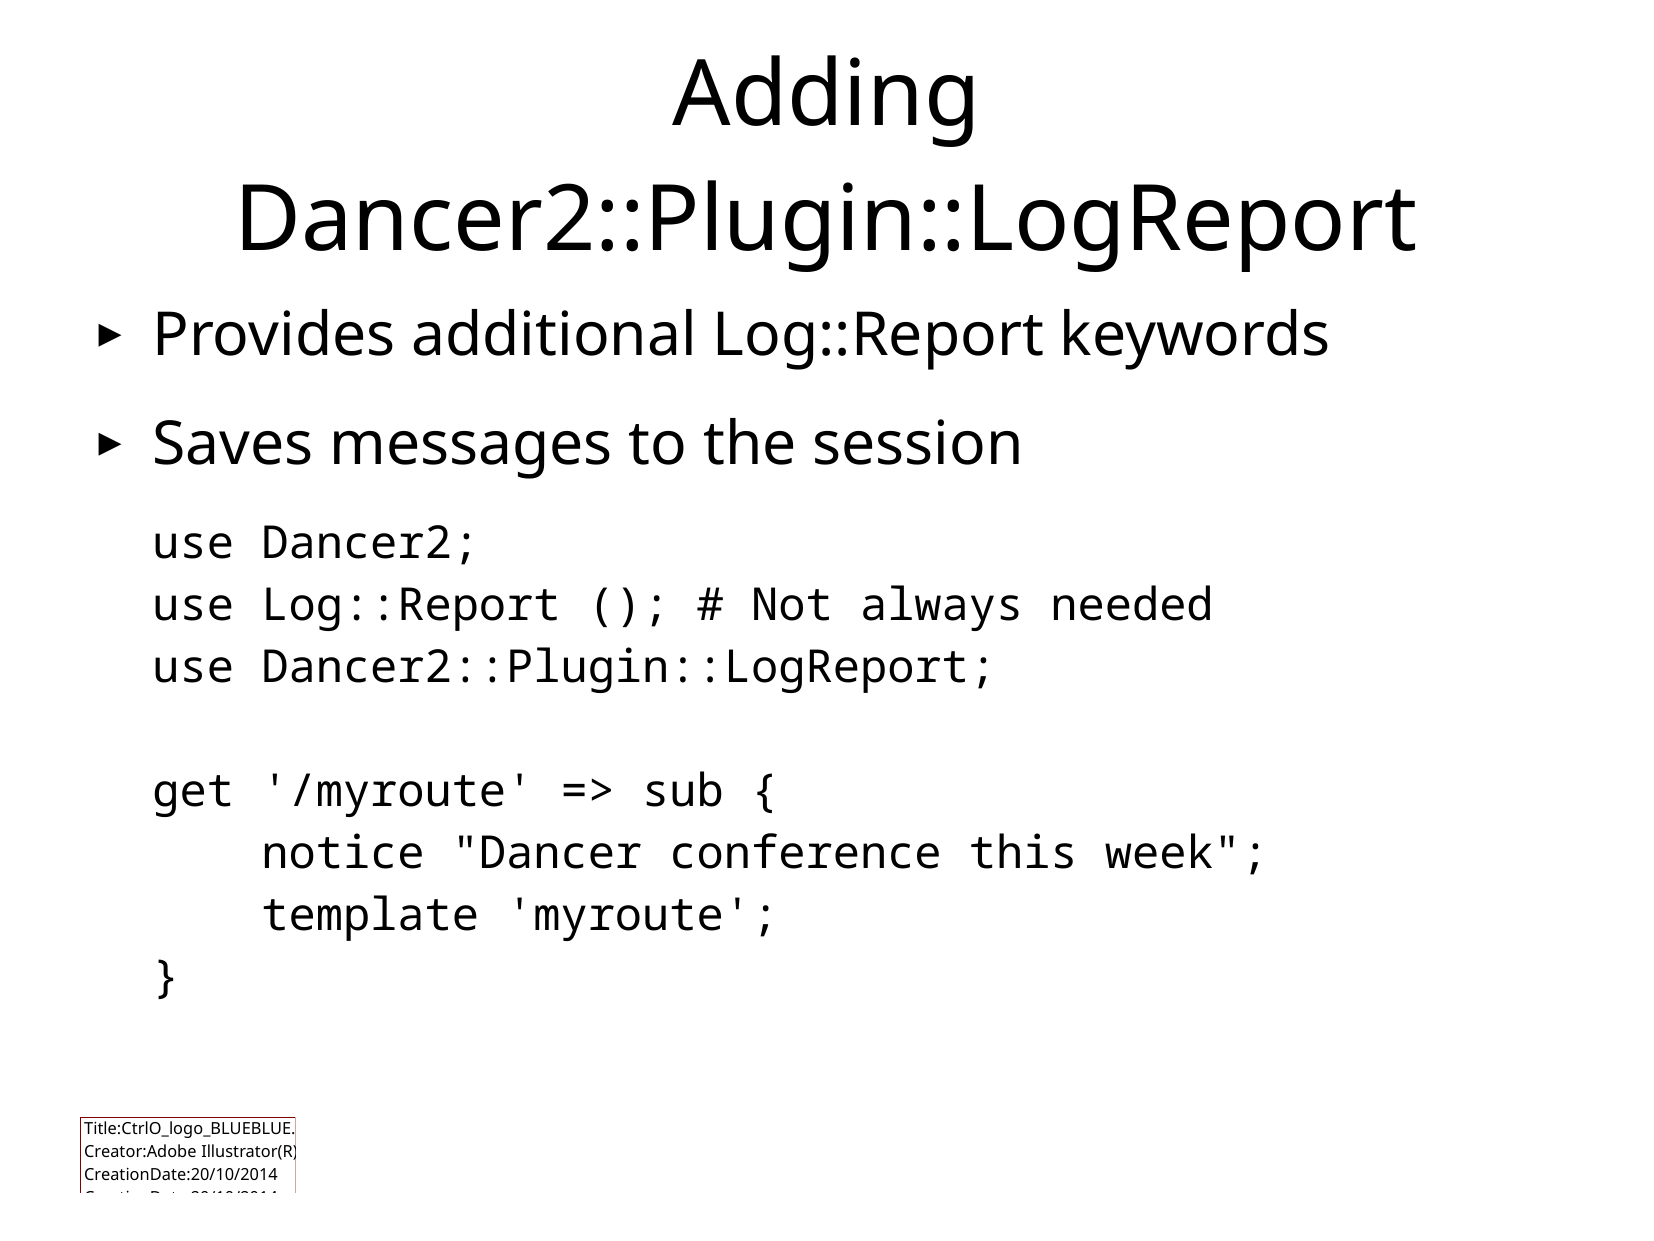

# Adding Dancer2::Plugin::LogReport
Provides additional Log::Report keywords
Saves messages to the session
use Dancer2;
use Log::Report (); # Not always needed
use Dancer2::Plugin::LogReport;
get '/myroute' => sub {
 notice "Dancer conference this week";
 template 'myroute';
}